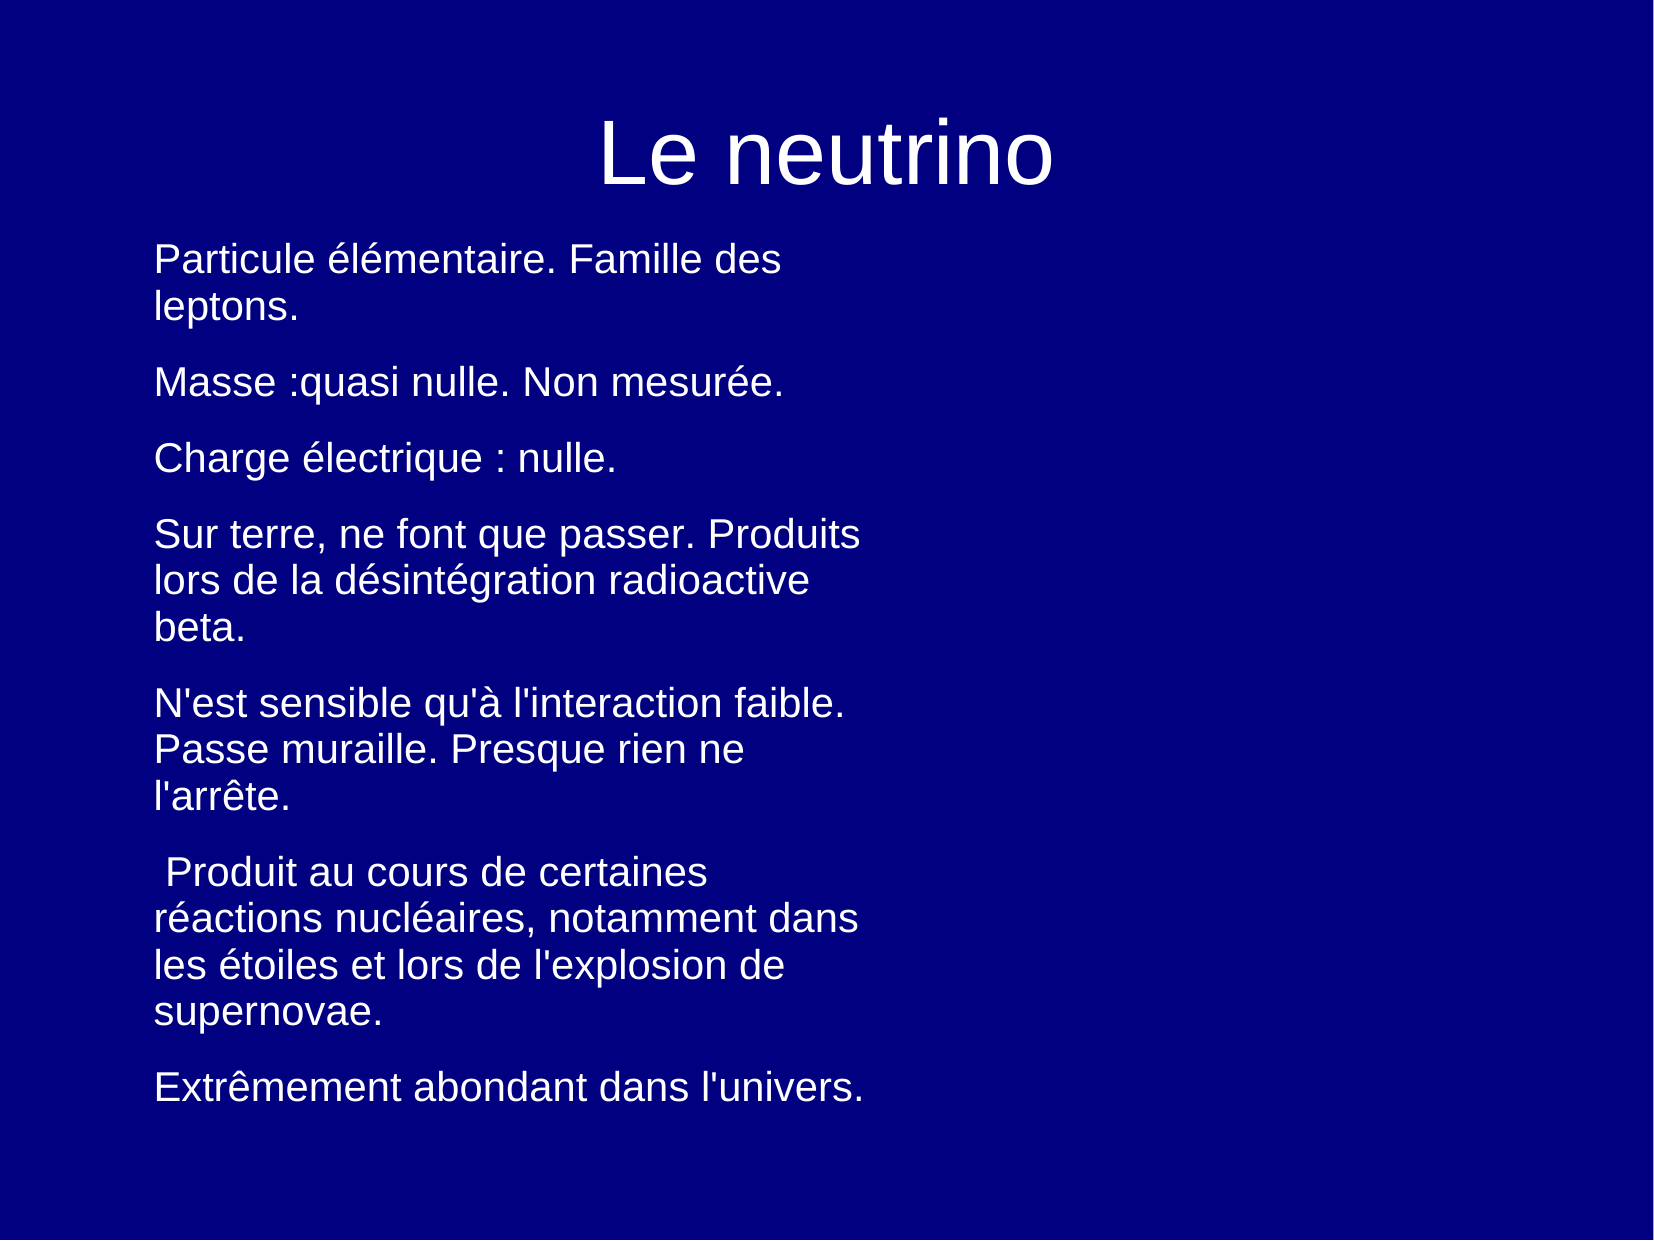

# Le neutrino
Particule élémentaire. Famille des leptons.
Masse :quasi nulle. Non mesurée.
Charge électrique : nulle.
Sur terre, ne font que passer. Produits lors de la désintégration radioactive beta.
N'est sensible qu'à l'interaction faible. Passe muraille. Presque rien ne l'arrête.
 Produit au cours de certaines réactions nucléaires, notamment dans les étoiles et lors de l'explosion de supernovae.
Extrêmement abondant dans l'univers.